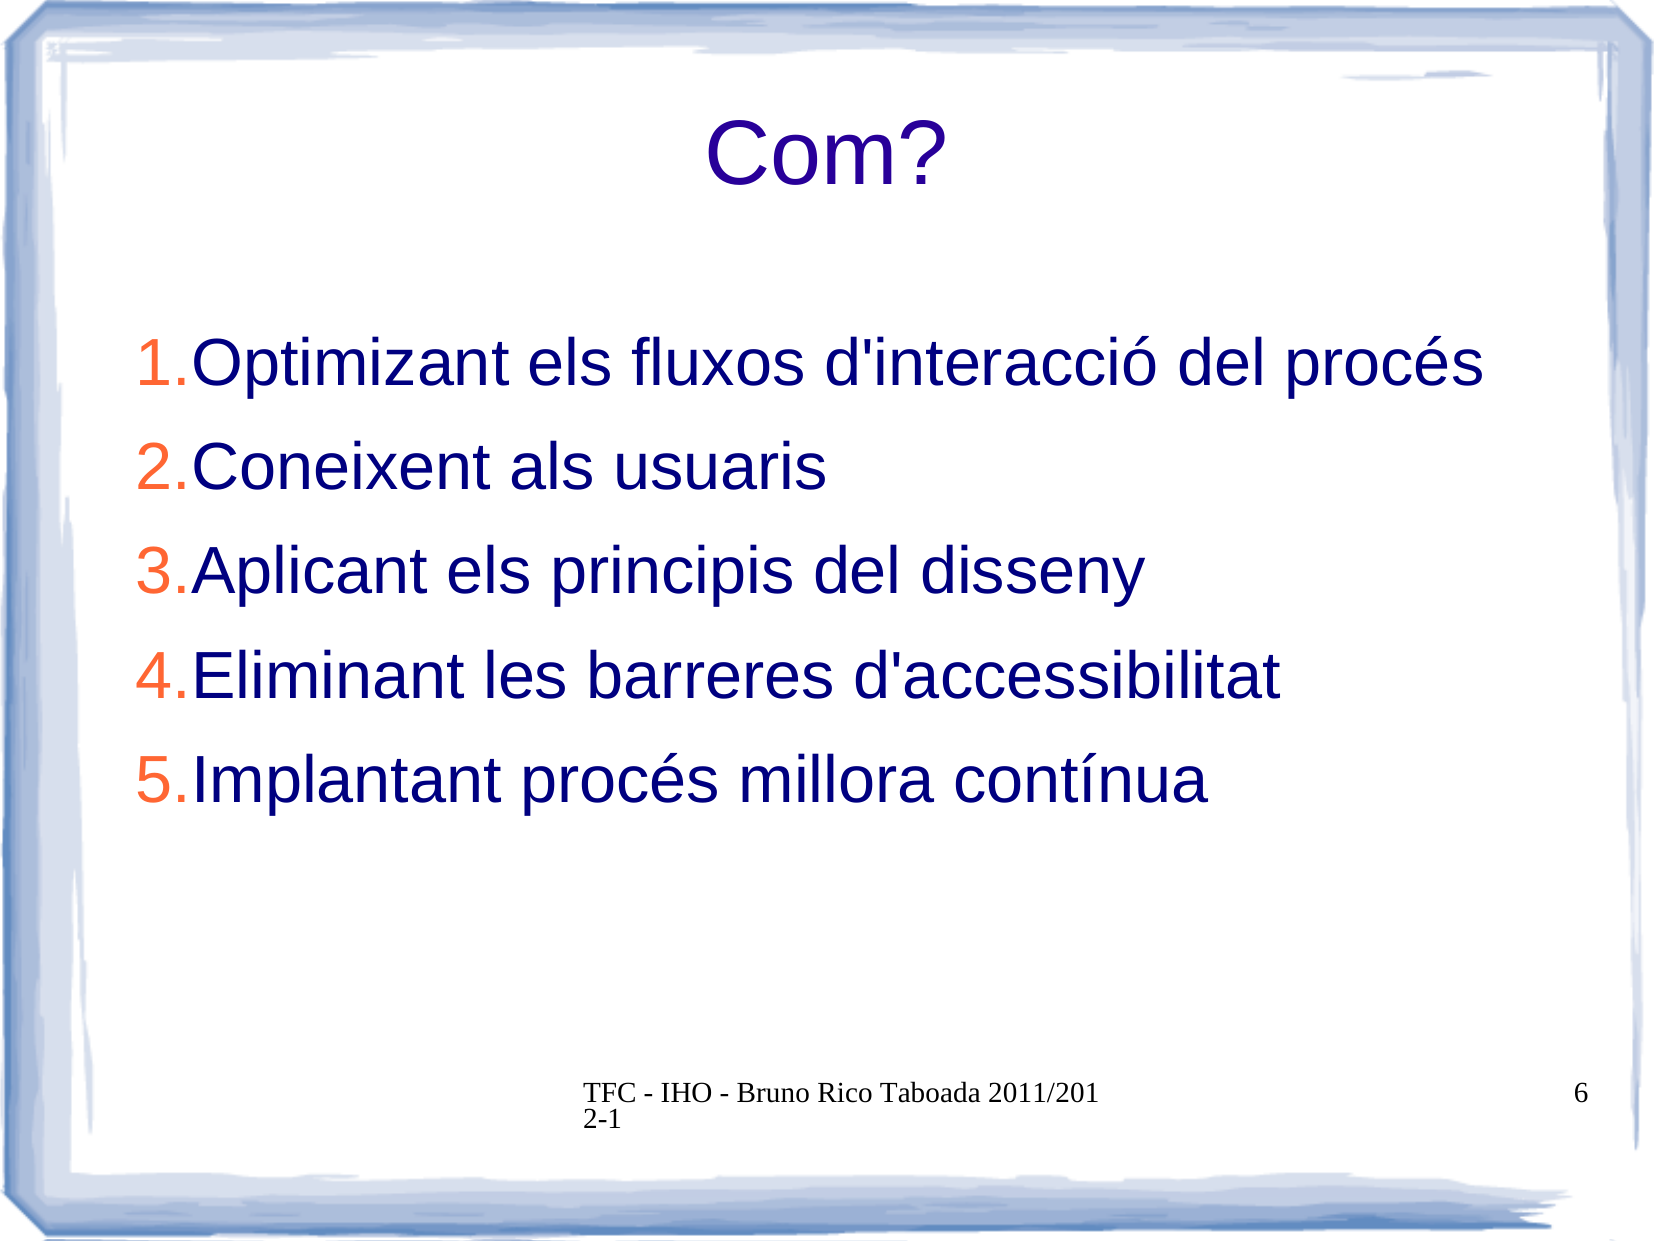

# Com?
Optimizant els fluxos d'interacció del procés
Coneixent als usuaris
Aplicant els principis del disseny
Eliminant les barreres d'accessibilitat
Implantant procés millora contínua
TFC - IHO - Bruno Rico Taboada 2011/2012-1
6